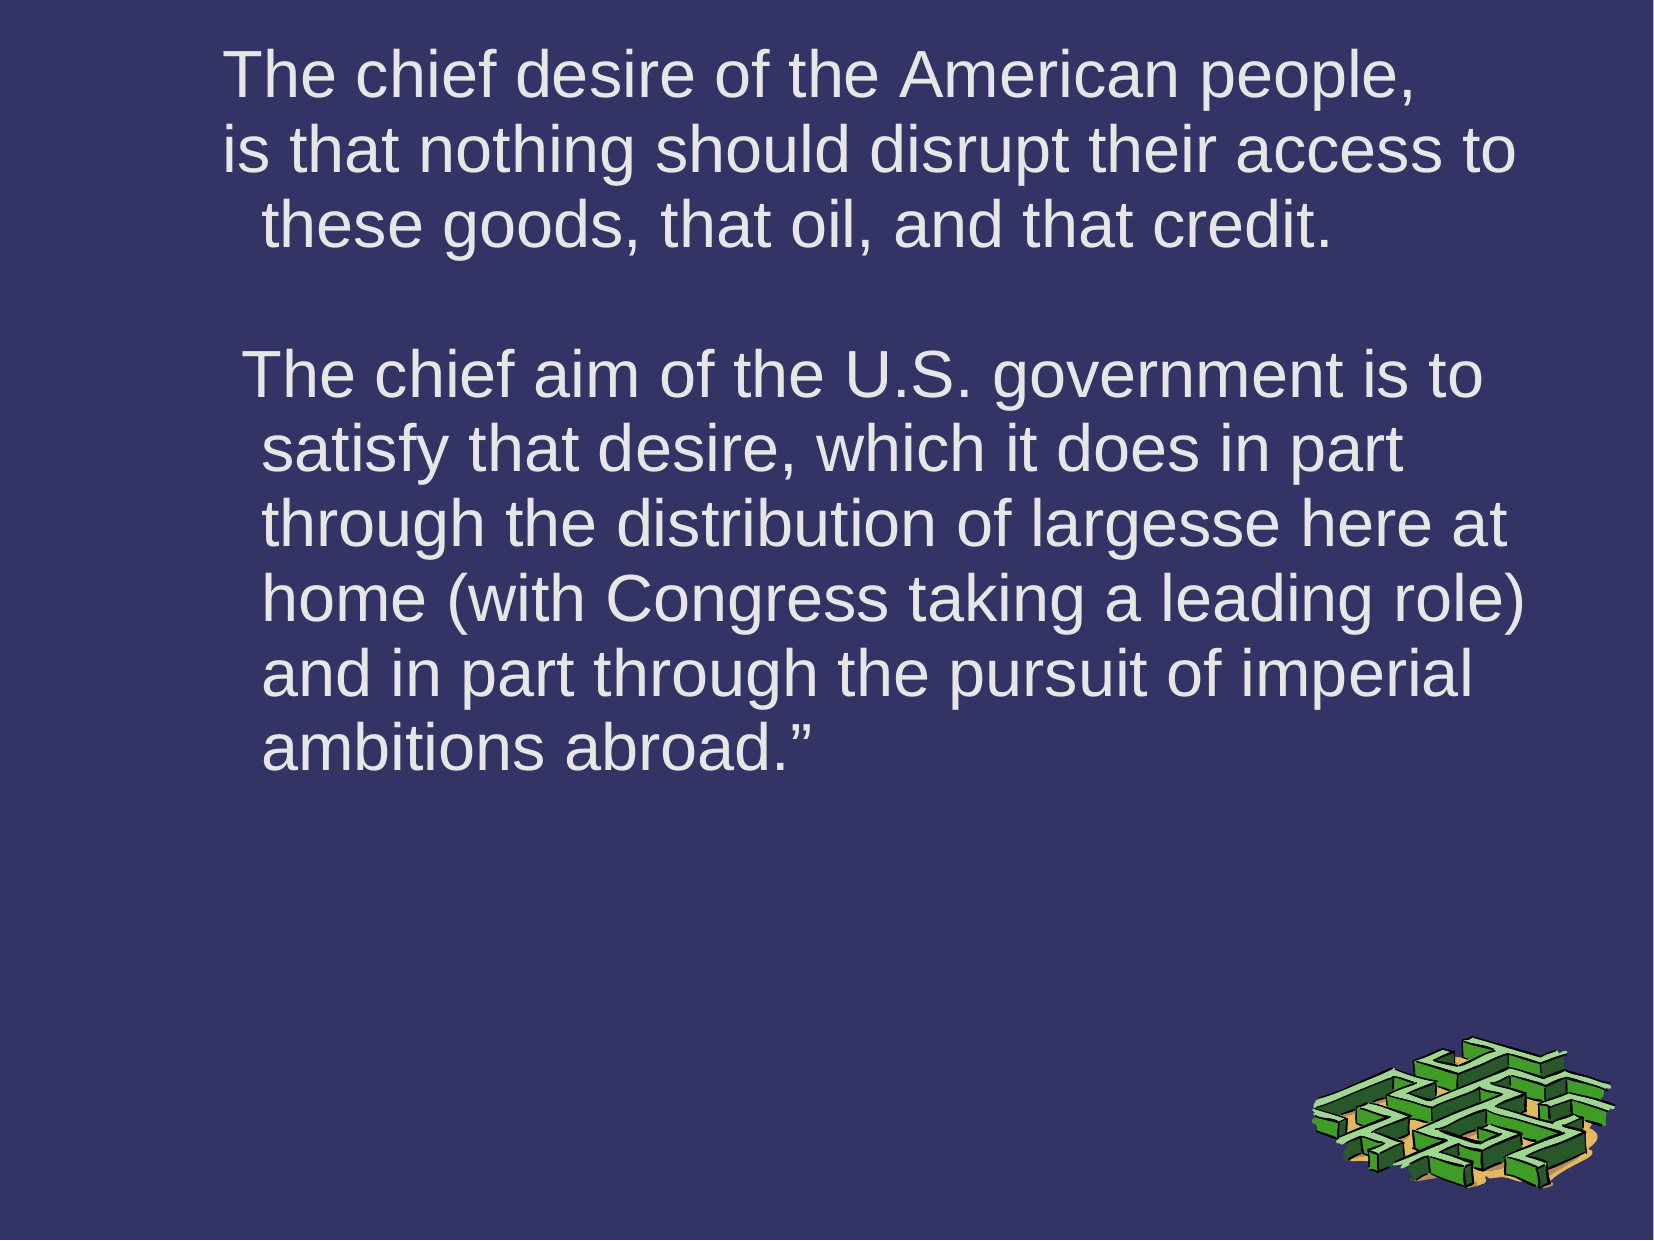

#
The chief desire of the American people,
is that nothing should disrupt their access to these goods, that oil, and that credit.
 The chief aim of the U.S. government is to satisfy that desire, which it does in part through the distribution of largesse here at home (with Congress taking a leading role) and in part through the pursuit of imperial ambitions abroad.”